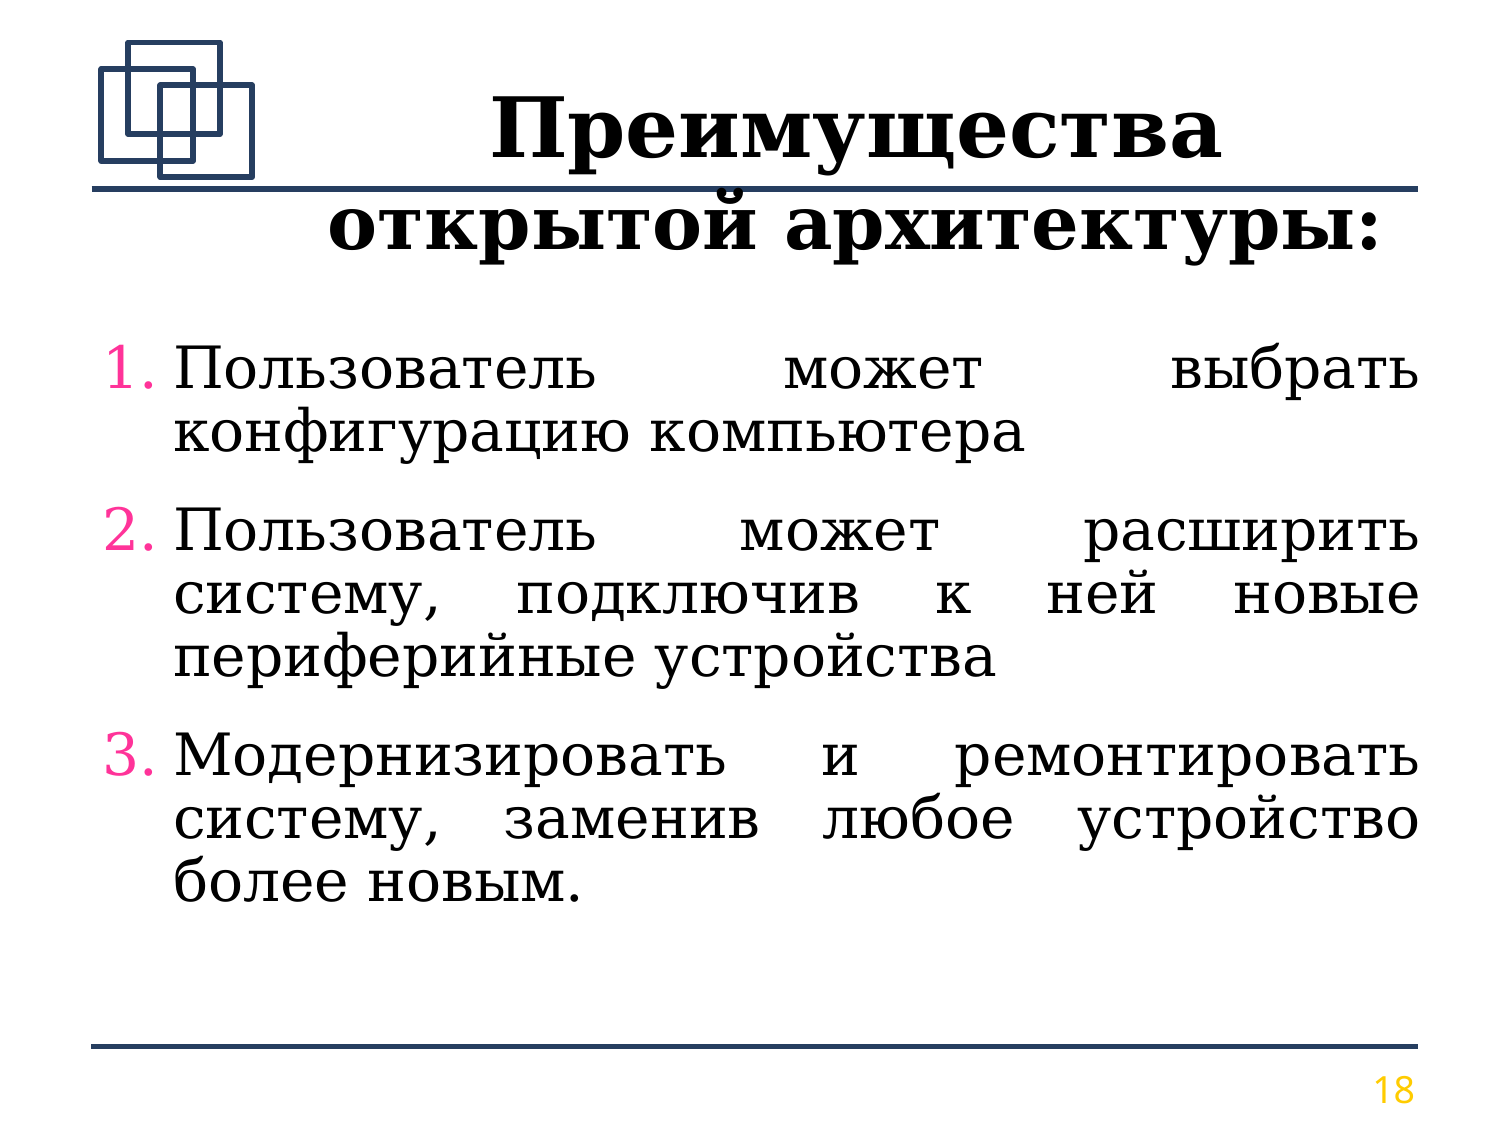

Преимущества открытой архитектуры:
Пользователь может выбрать конфигурацию компьютера
Пользователь может расширить систему, подключив к ней новые периферийные устройства
Модернизировать и ремонтировать систему, заменив любое устройство более новым.